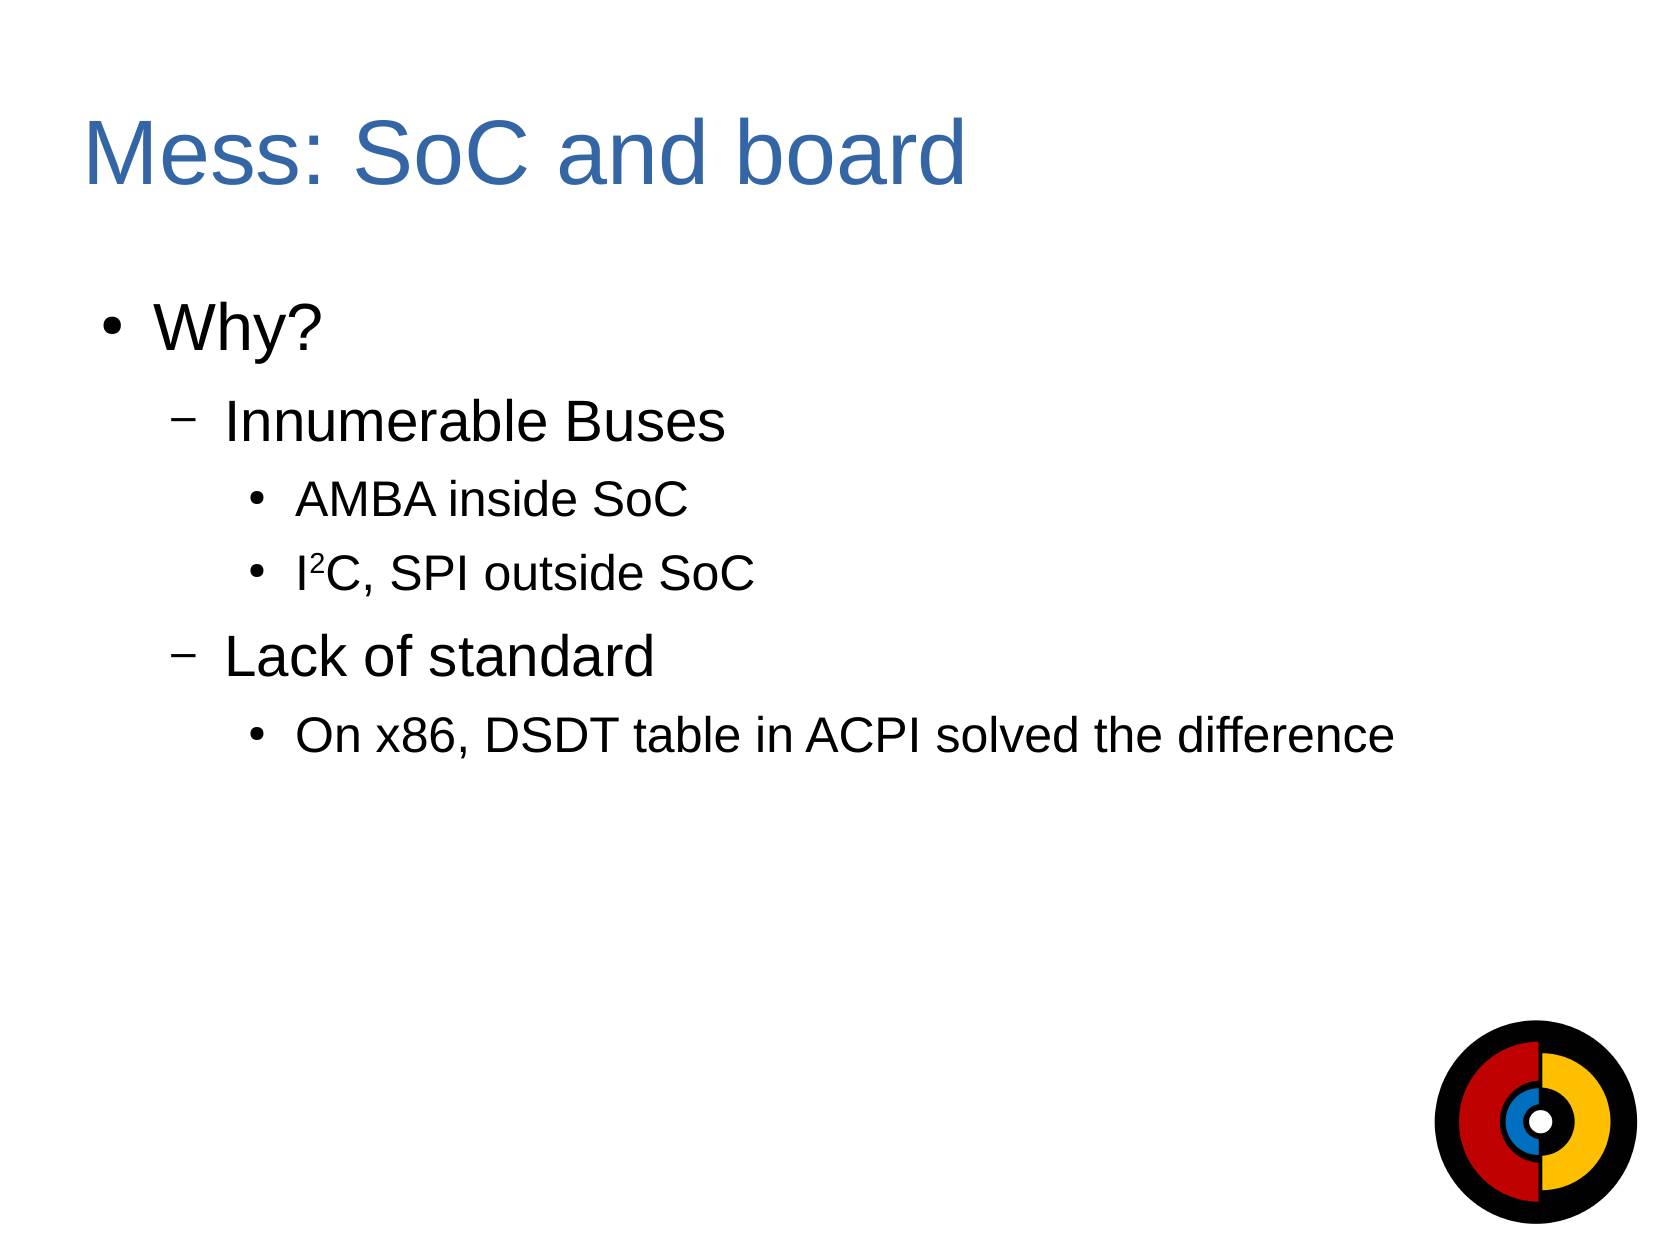

# Mess: SoC and board
Why?
Innumerable Buses
AMBA inside SoC
I2C, SPI outside SoC
Lack of standard
On x86, DSDT table in ACPI solved the difference